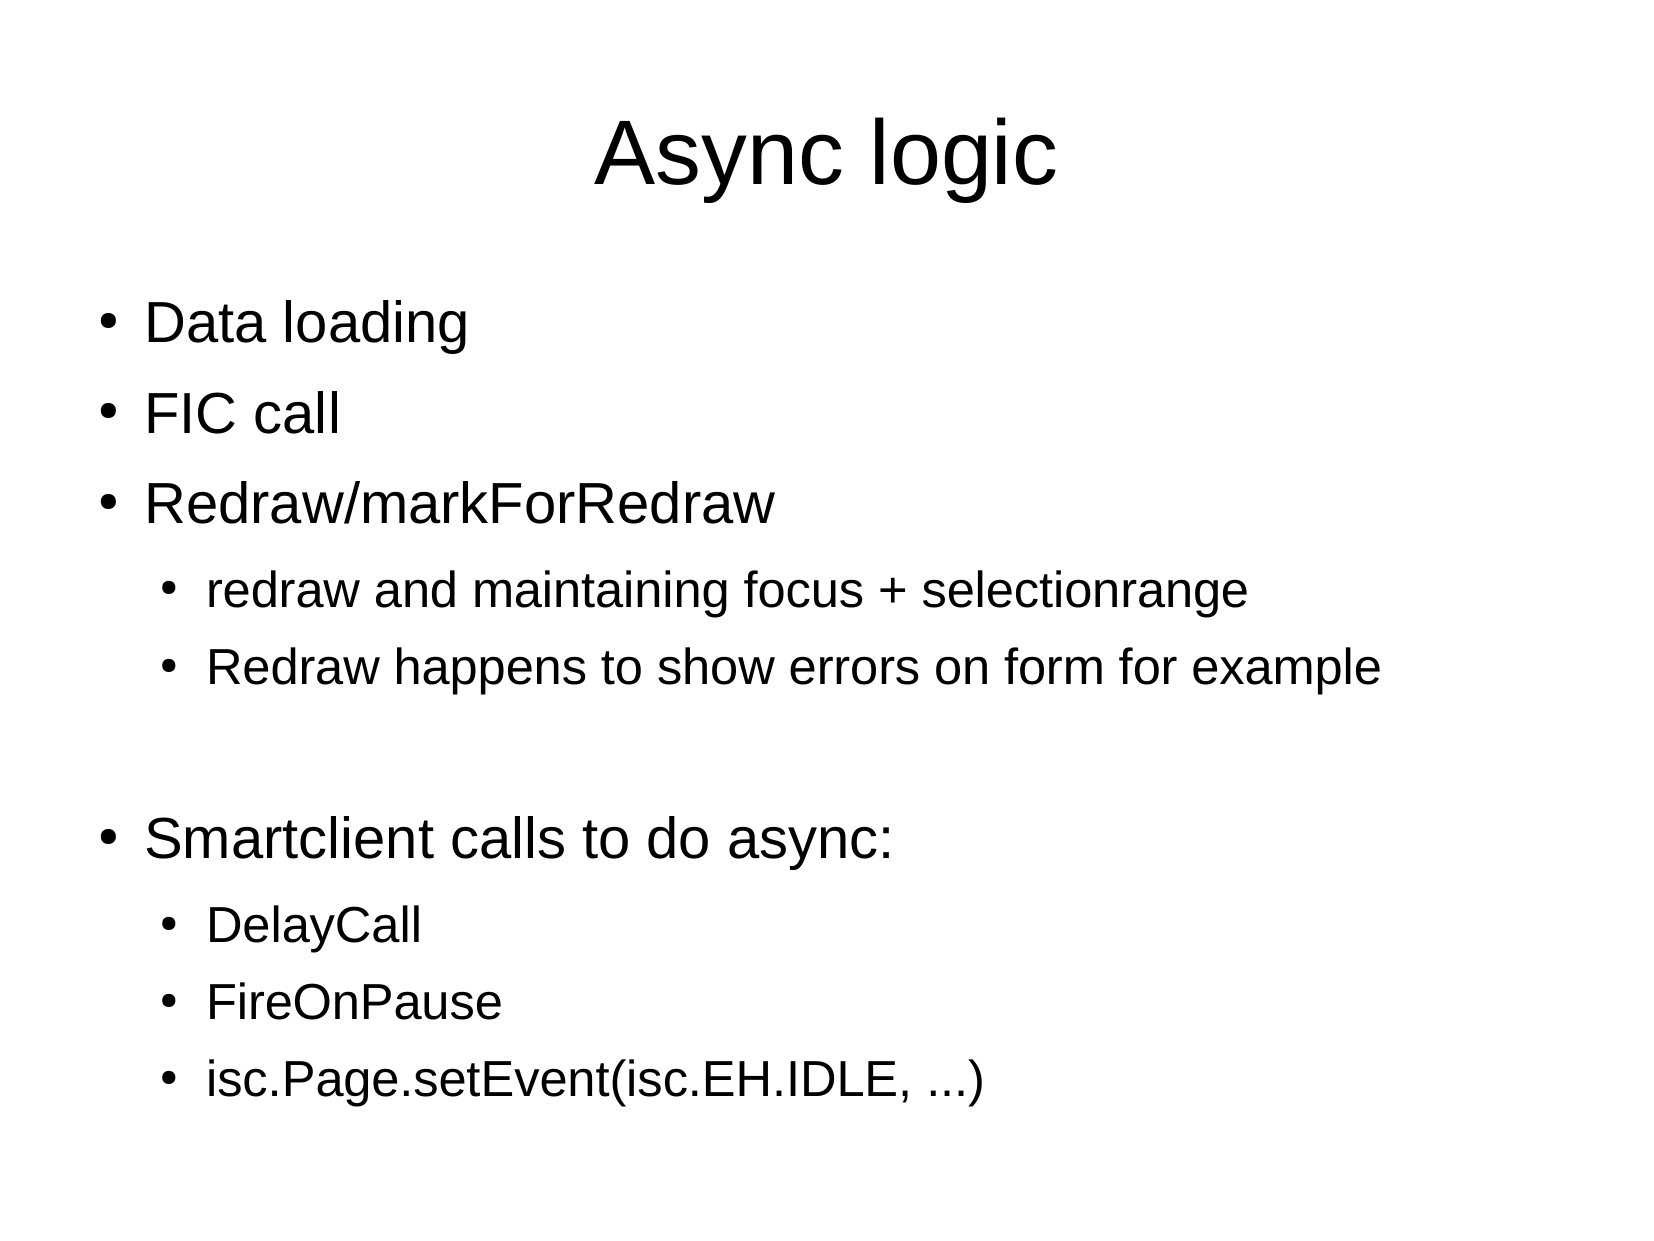

# Async logic
Data loading
FIC call
Redraw/markForRedraw
redraw and maintaining focus + selectionrange
Redraw happens to show errors on form for example
Smartclient calls to do async:
DelayCall
FireOnPause
isc.Page.setEvent(isc.EH.IDLE, ...)